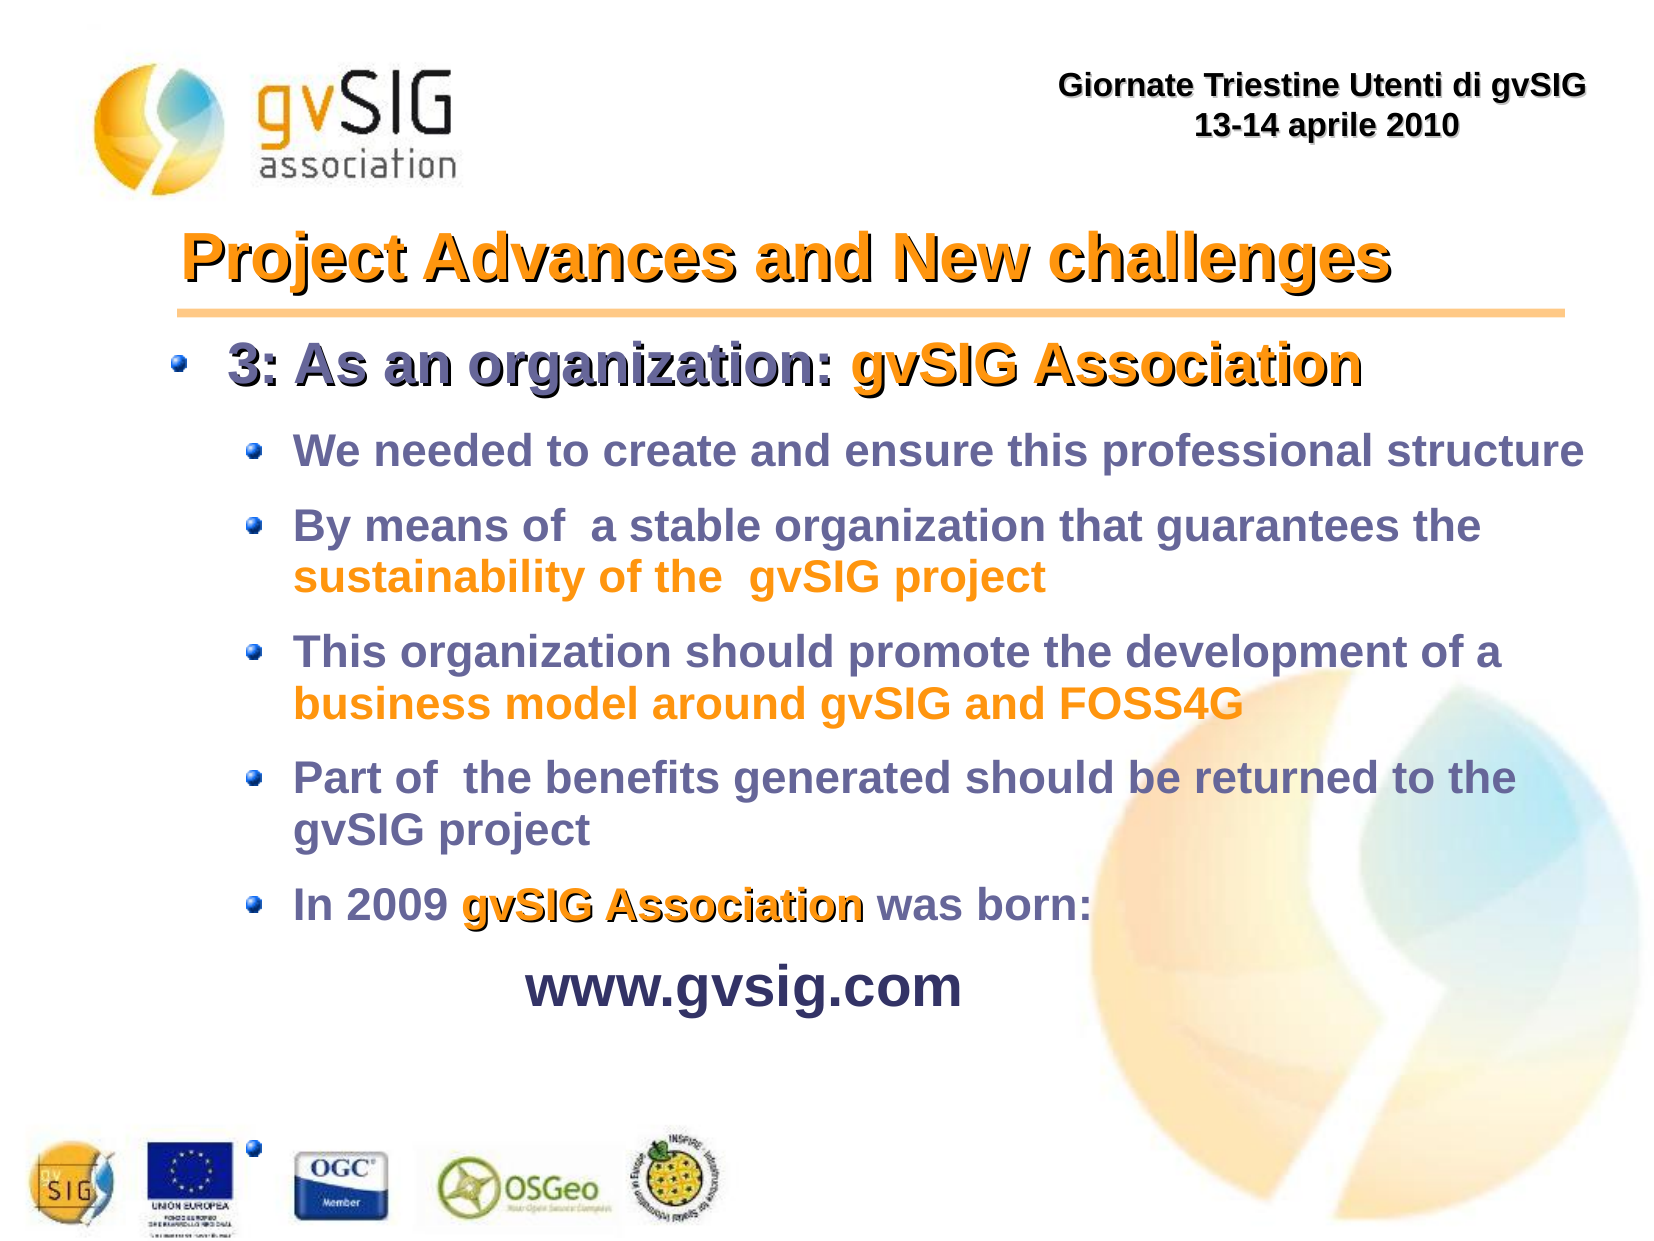

Project Advances and New challenges
# 3: As an organization: gvSIG Association
We needed to create and ensure this professional structure
By means of a stable organization that guarantees the sustainability of the gvSIG project
This organization should promote the development of a business model around gvSIG and FOSS4G
Part of the benefits generated should be returned to the gvSIG project
In 2009 gvSIG Association was born:
www.gvsig.com